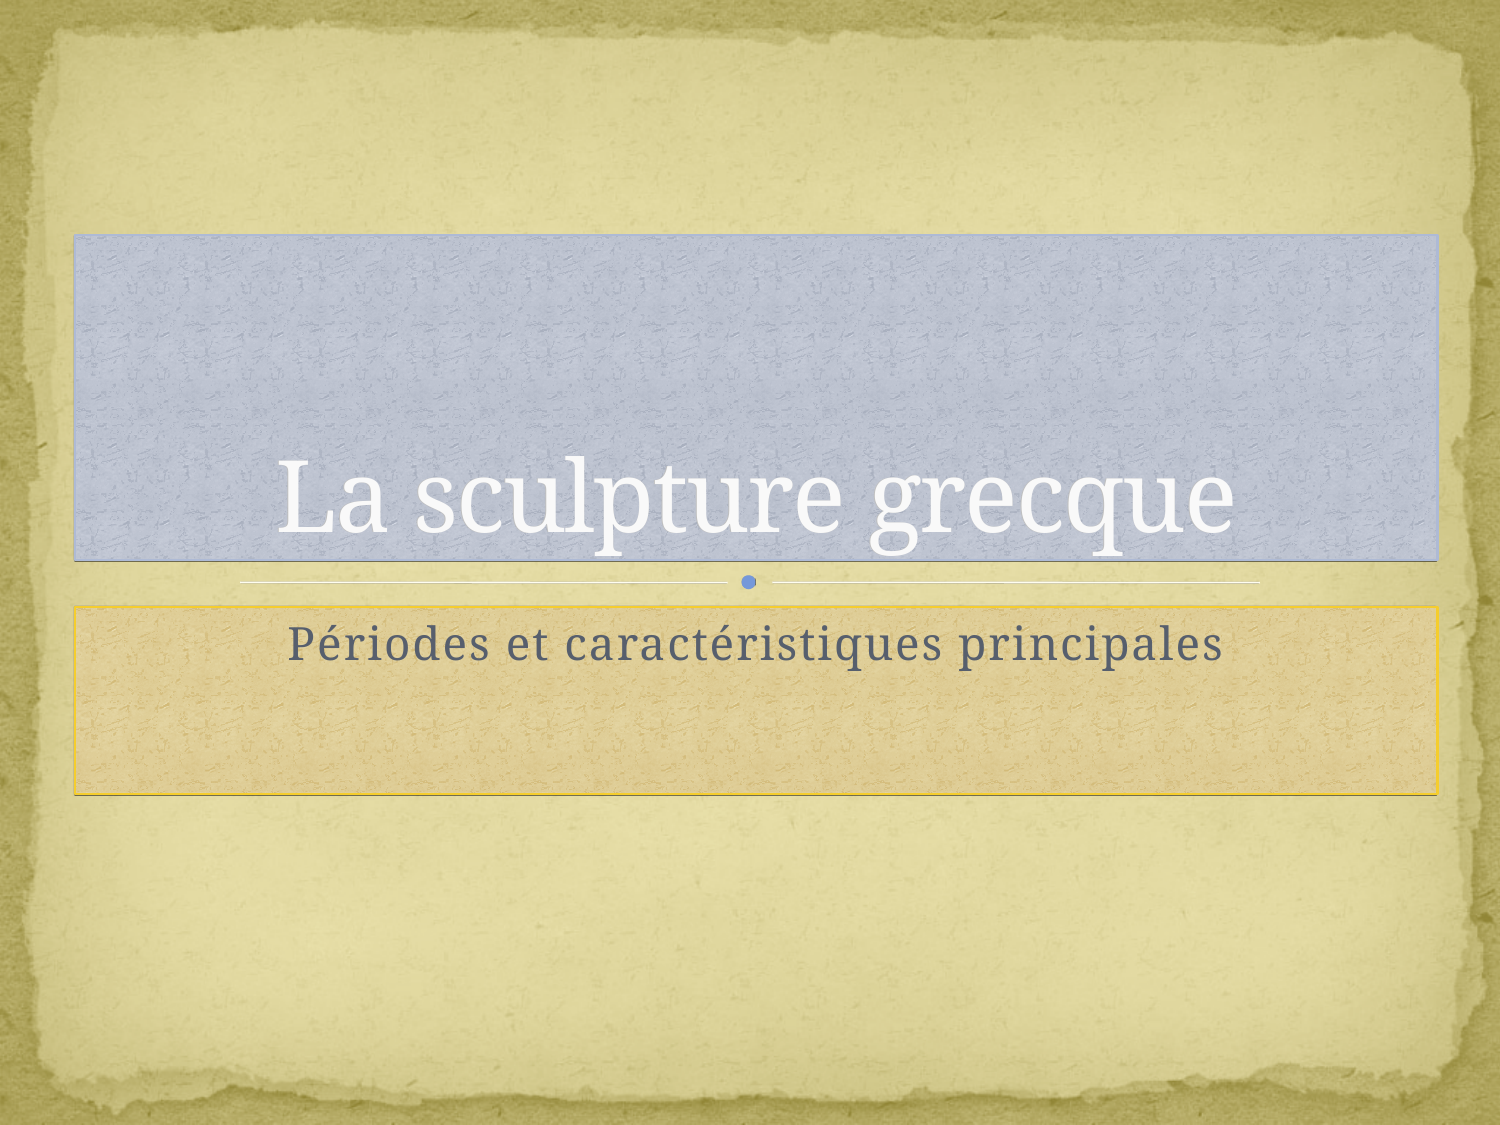

La sculpture grecque
# Périodes et caractéristiques principales